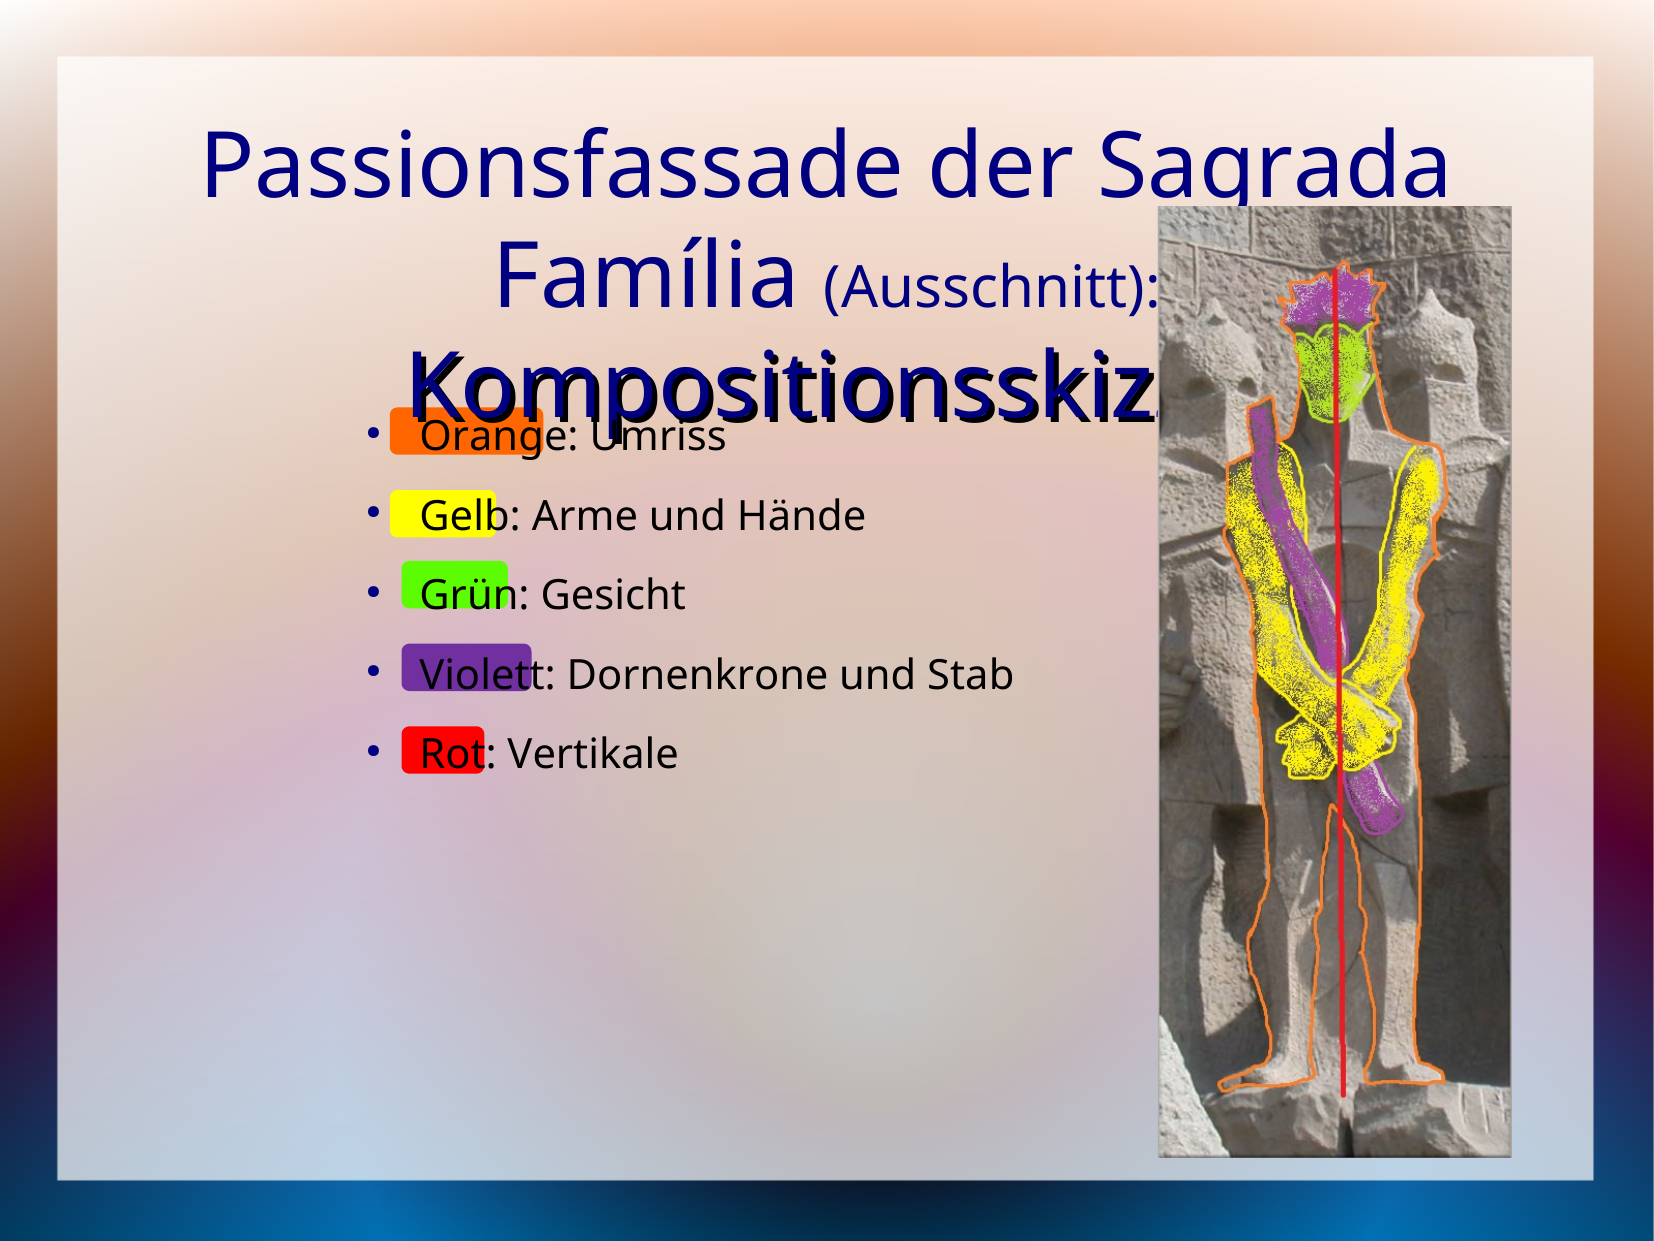

# Passionsfassade der Sagrada Família (Ausschnitt): Kompositionsskizze
Orange: Umriss
Gelb: Arme und Hände
Grün: Gesicht
Violett: Dornenkrone und Stab
Rot: Vertikale